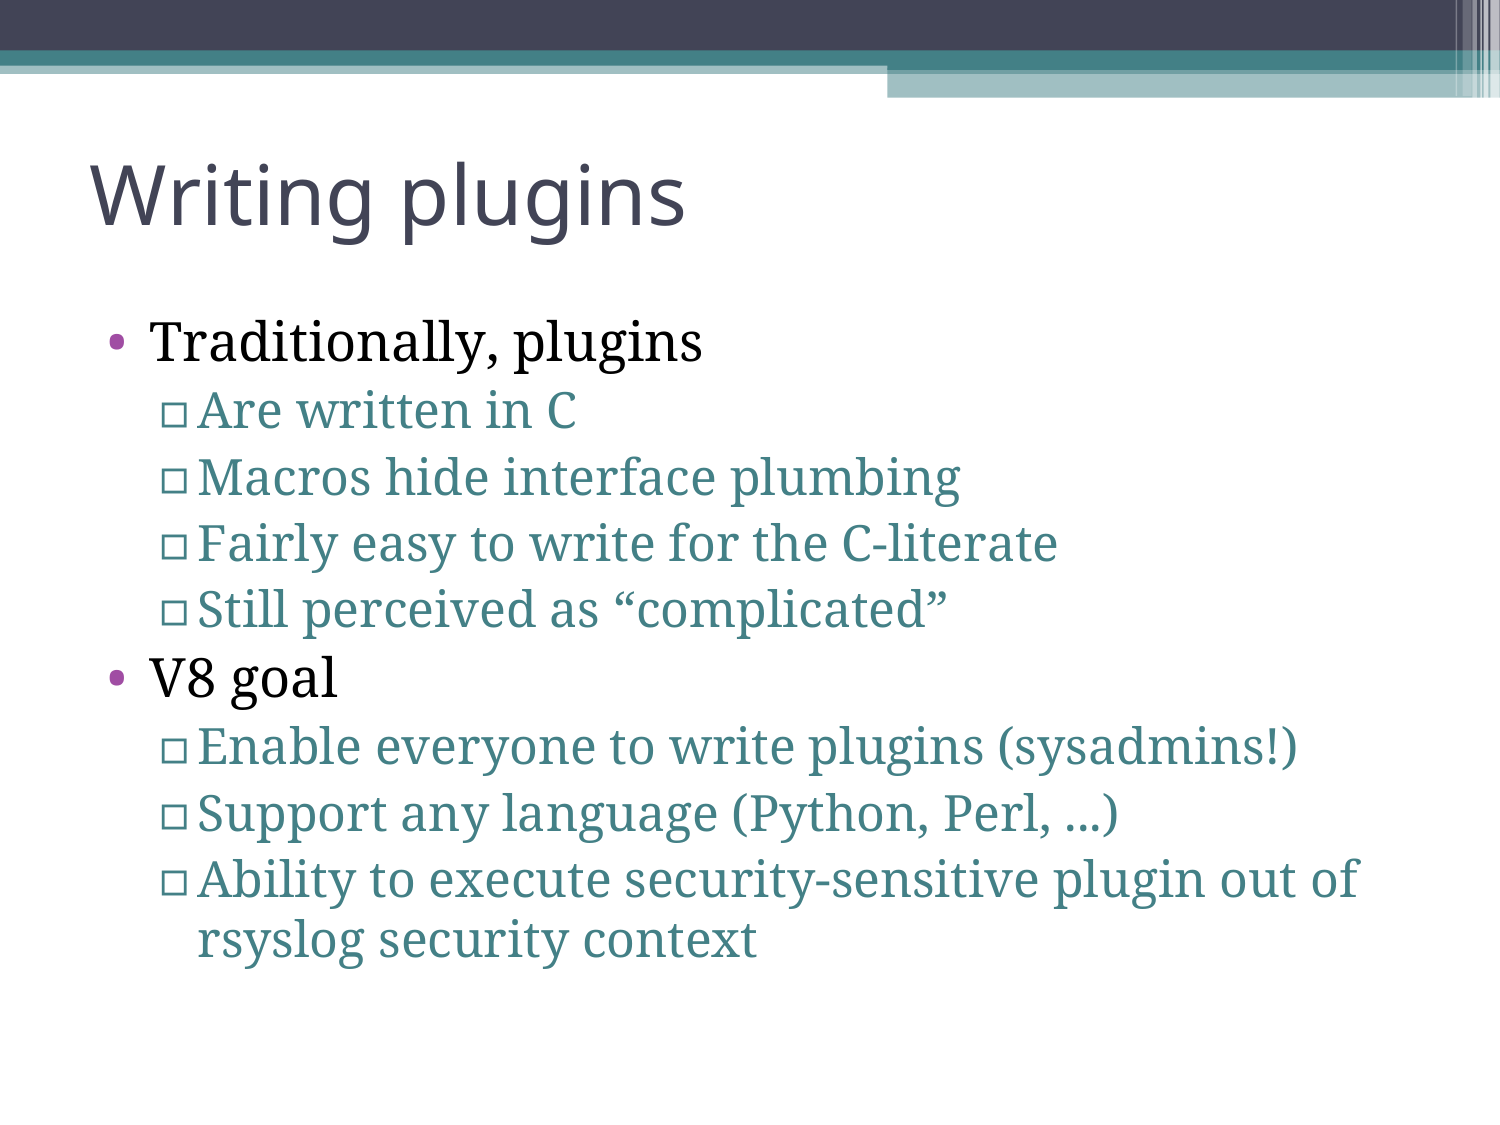

# Writing plugins
Traditionally, plugins
Are written in C
Macros hide interface plumbing
Fairly easy to write for the C-literate
Still perceived as “complicated”
V8 goal
Enable everyone to write plugins (sysadmins!)
Support any language (Python, Perl, ...)
Ability to execute security-sensitive plugin out of rsyslog security context